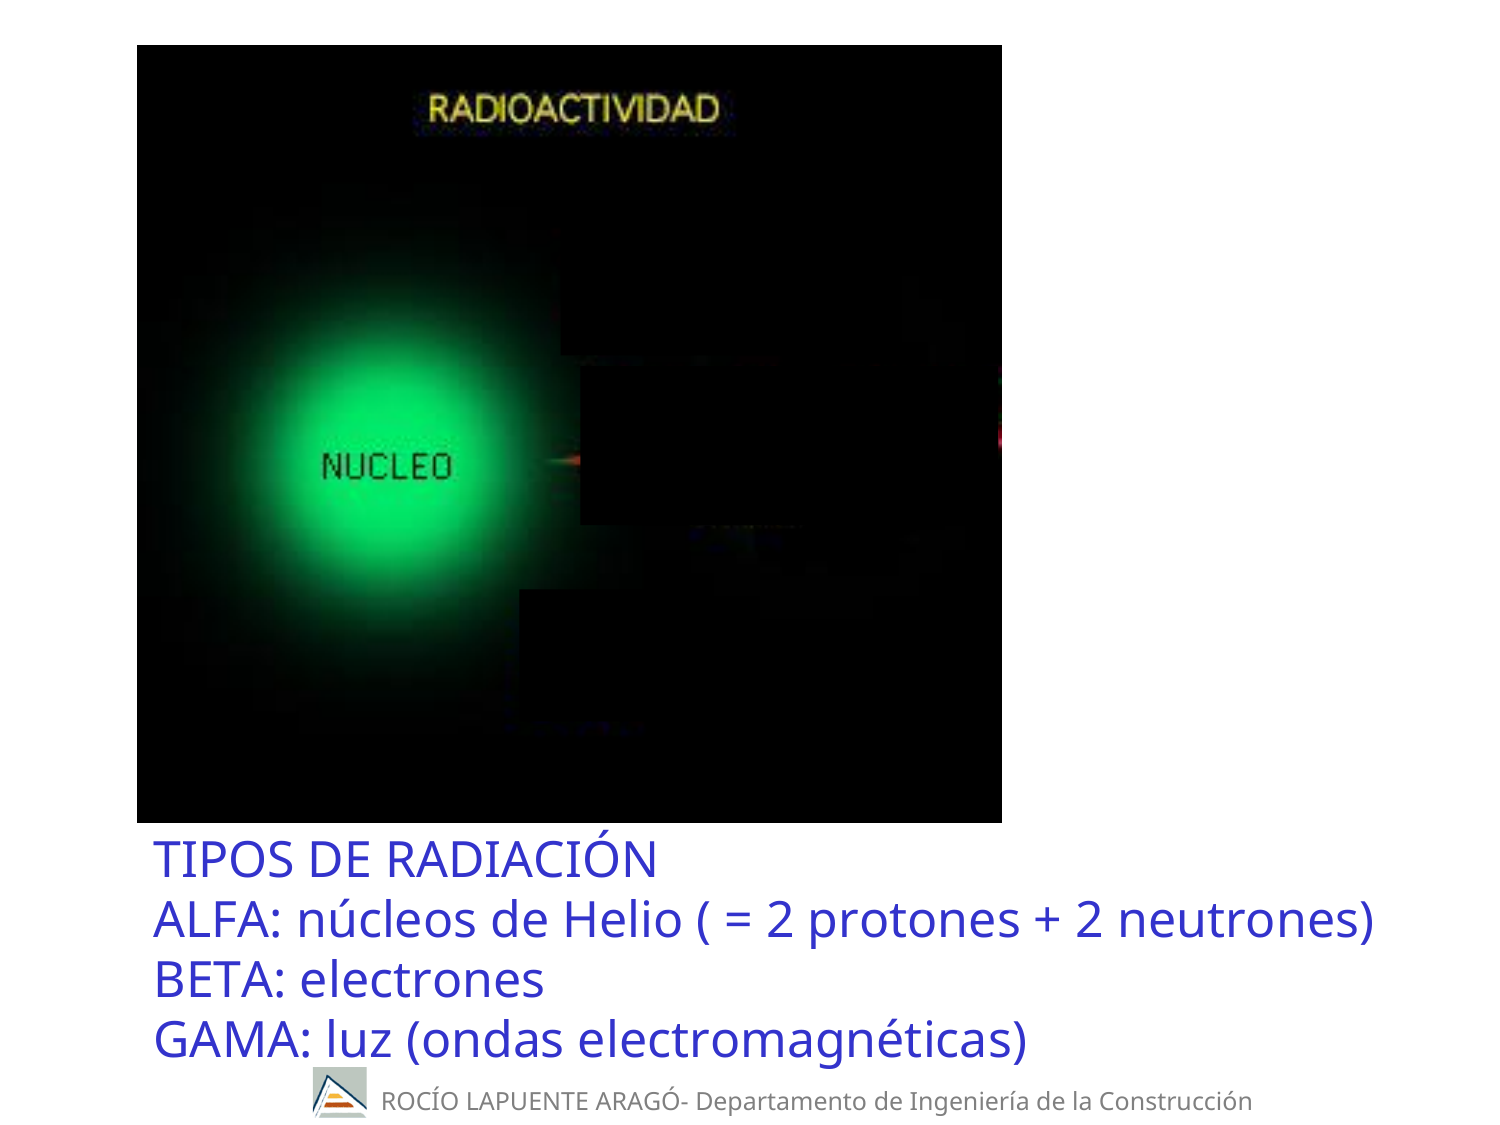

TIPOS DE RADIACIÓN
ALFA: núcleos de Helio ( = 2 protones + 2 neutrones)
BETA: electrones
GAMA: luz (ondas electromagnéticas)